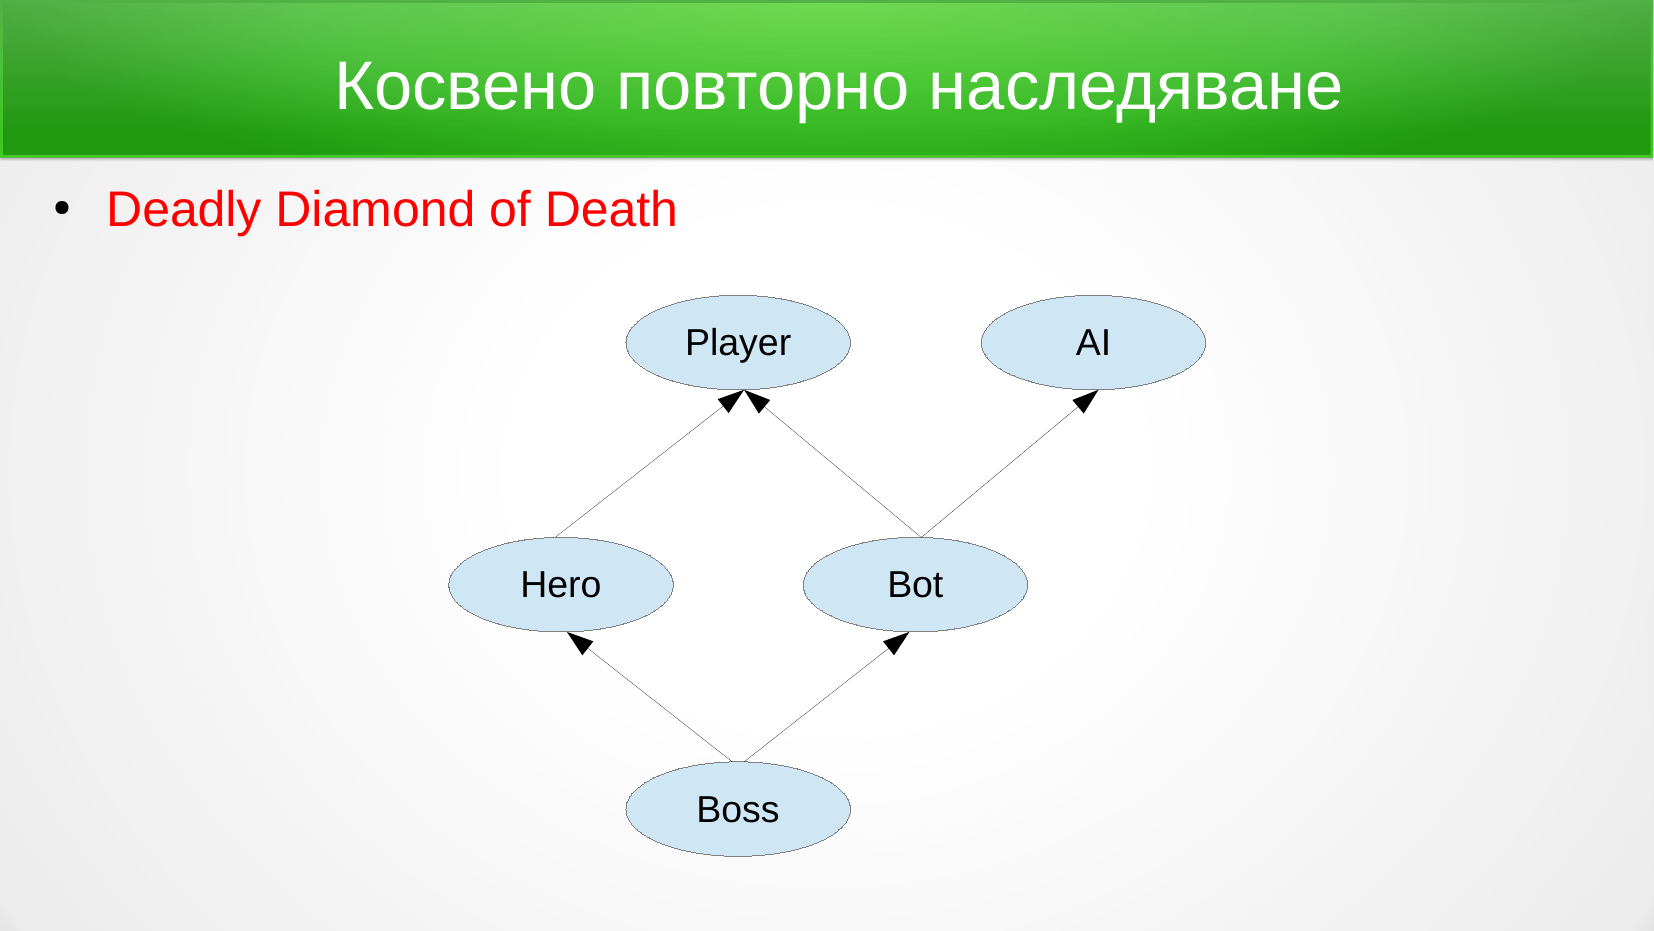

# Косвено повторно наследяване
Deadly Diamond of Death
Player
AI
Hero
Bot
Boss